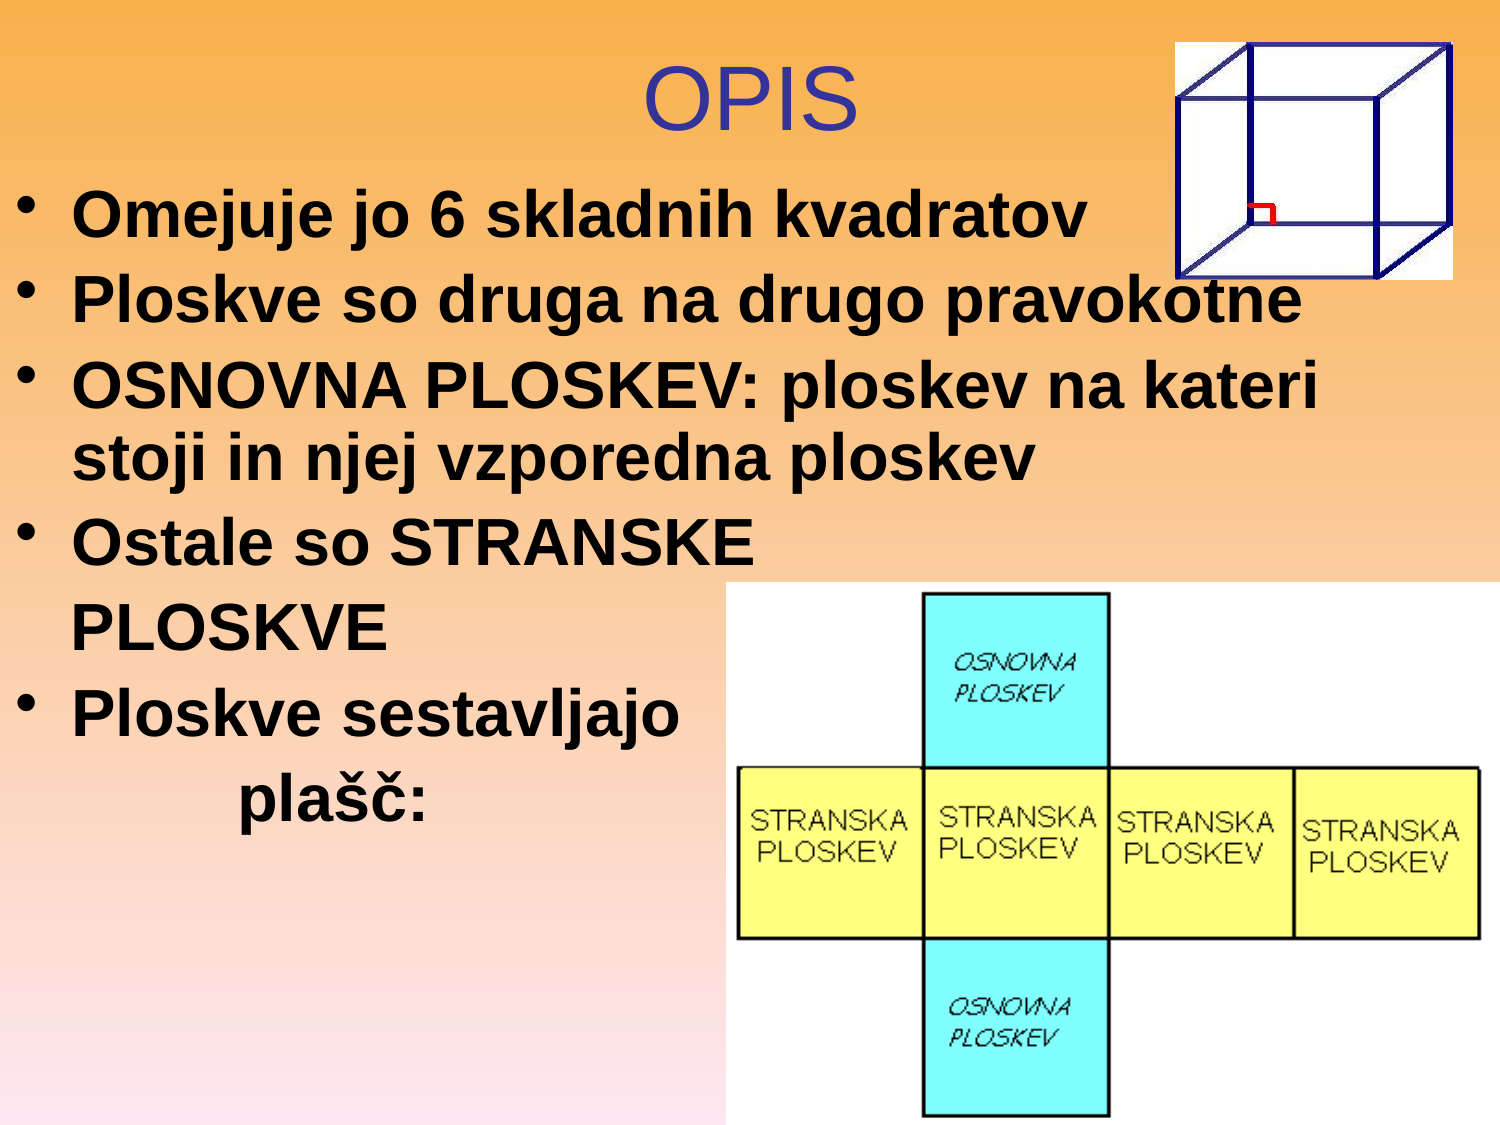

# OPIS
Omejuje jo 6 skladnih kvadratov
Ploskve so druga na drugo pravokotne
OSNOVNA PLOSKEV: ploskev na kateri stoji in njej vzporedna ploskev
Ostale so STRANSKE
 PLOSKVE
Ploskve sestavljajo
 plašč: